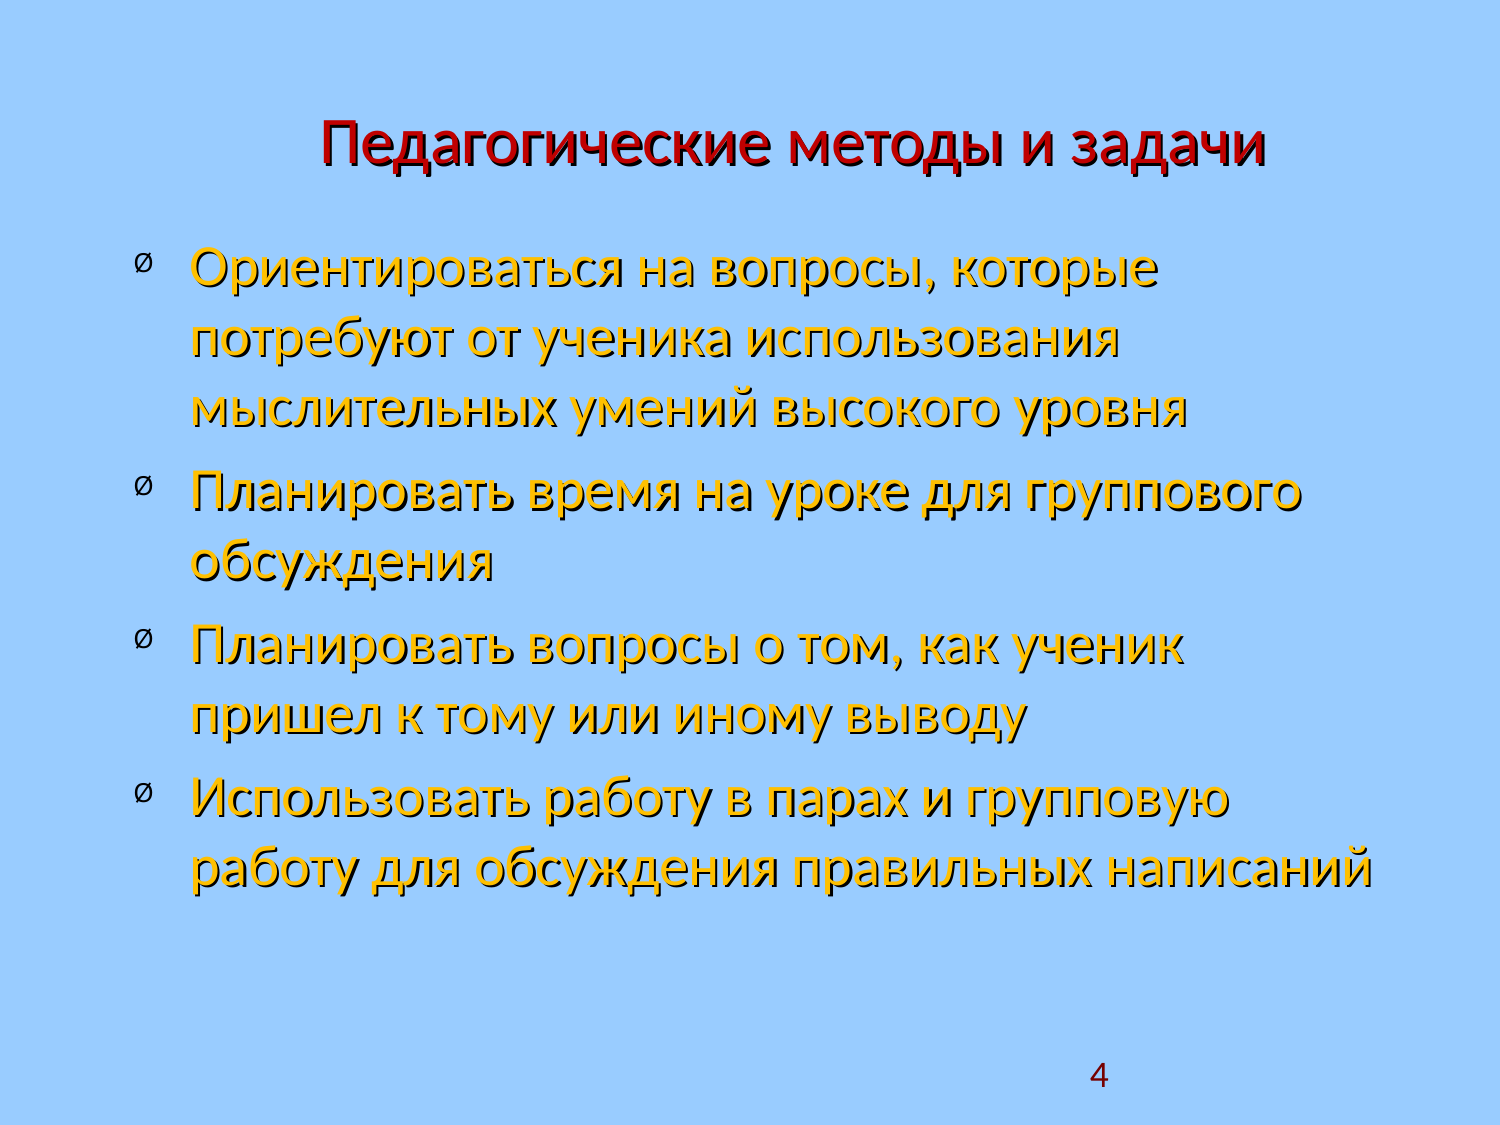

# Педагогические методы и задачи
Ориентироваться на вопросы, которые потребуют от ученика использования мыслительных умений высокого уровня
Планировать время на уроке для группового обсуждения
Планировать вопросы о том, как ученик пришел к тому или иному выводу
Использовать работу в парах и групповую работу для обсуждения правильных написаний